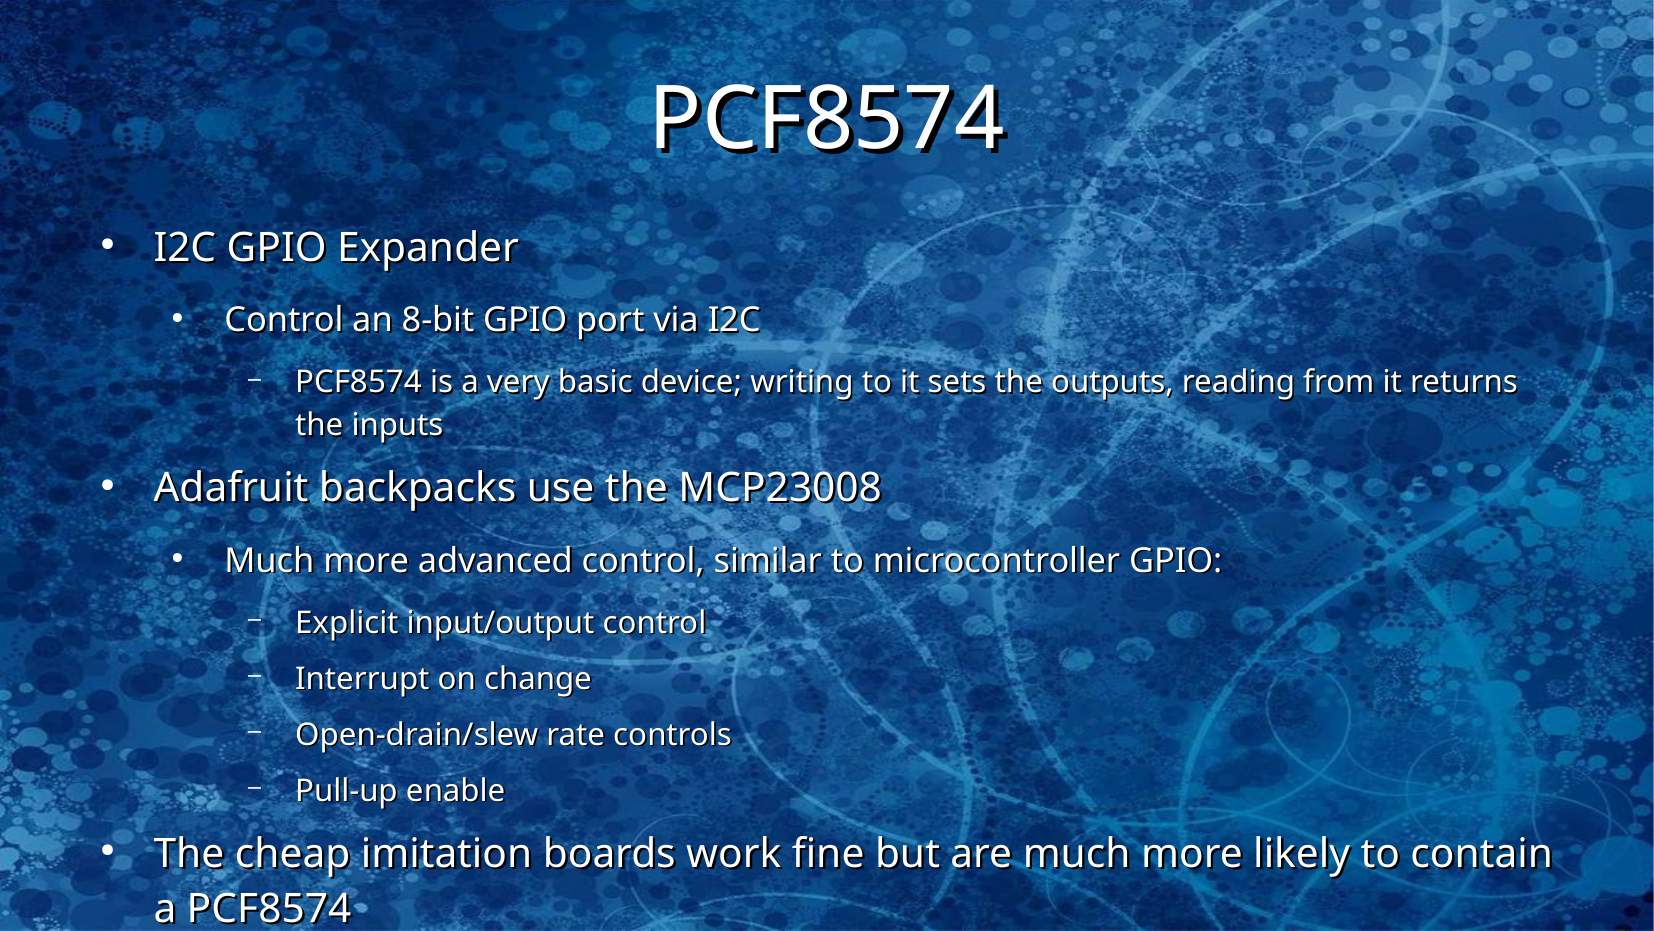

# PCF8574
I2C GPIO Expander
Control an 8-bit GPIO port via I2C
PCF8574 is a very basic device; writing to it sets the outputs, reading from it returns the inputs
Adafruit backpacks use the MCP23008
Much more advanced control, similar to microcontroller GPIO:
Explicit input/output control
Interrupt on change
Open-drain/slew rate controls
Pull-up enable
The cheap imitation boards work fine but are much more likely to contain a PCF8574